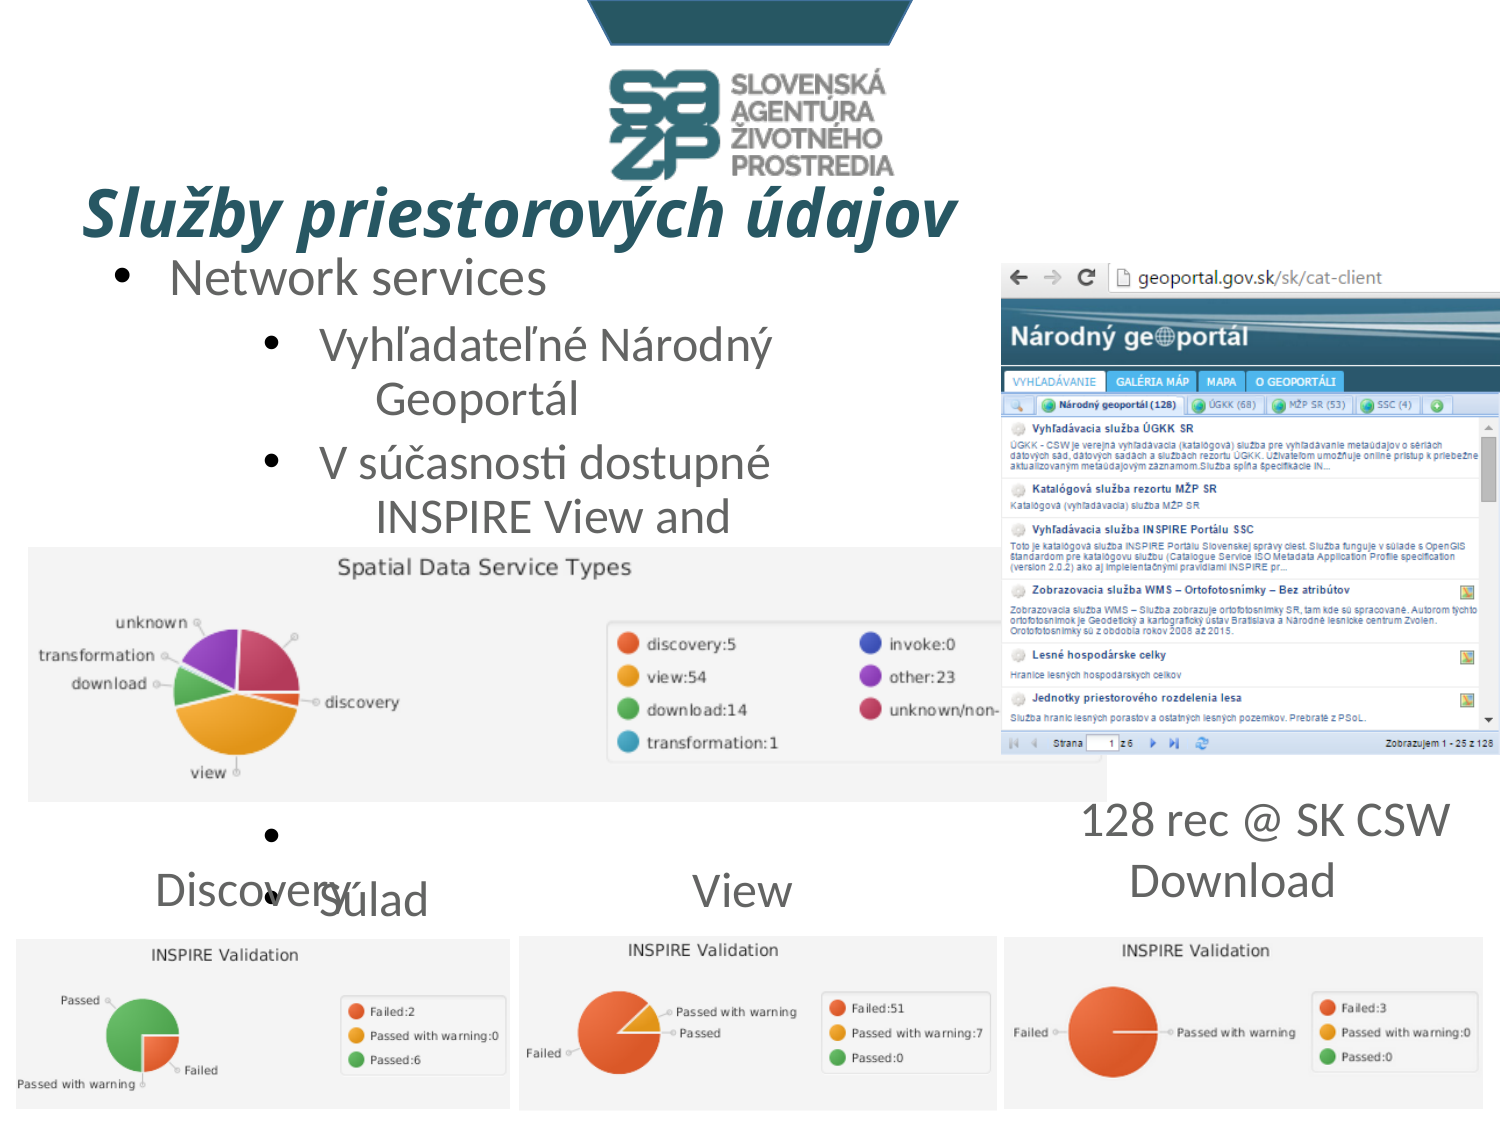

# Služby priestorových údajov
Network services
Vyhľadateľné Národný Geoportál
V súčasnosti dostupné INSPIRE View and Download služby
Súlad
128 rec @ SK CSW
Download
Discovery
View